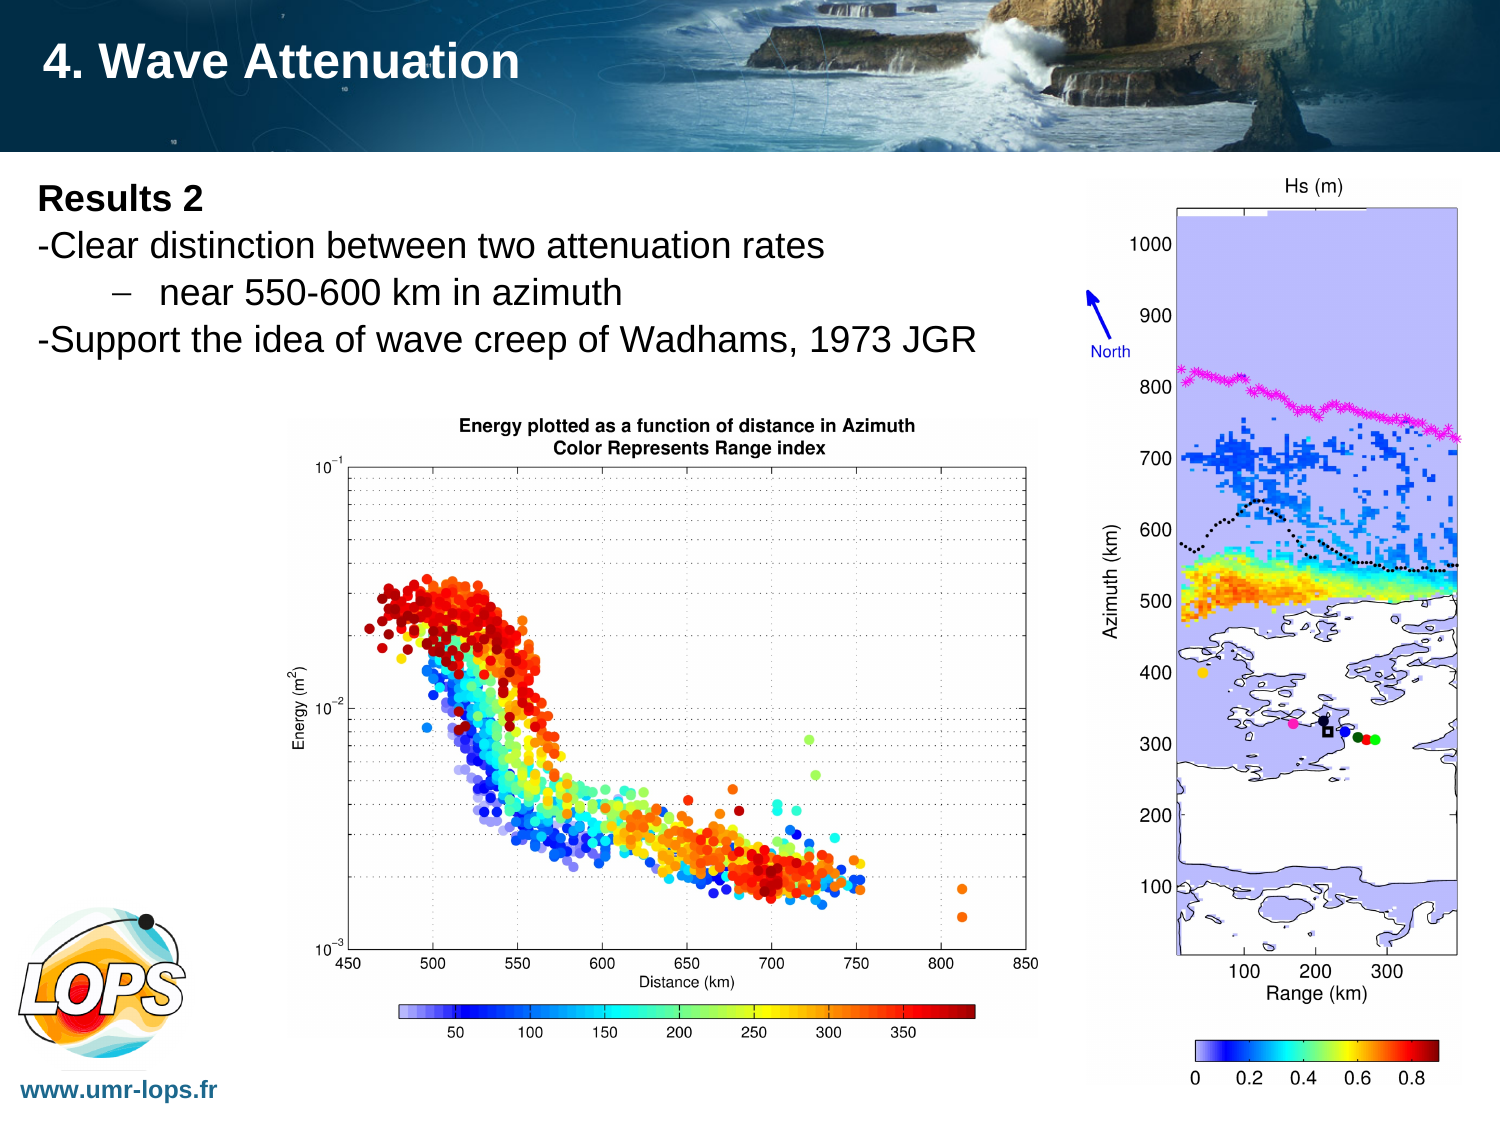

4. Wave Attenuation
Results 2
-Clear distinction between two attenuation rates
near 550-600 km in azimuth
-Support the idea of wave creep of Wadhams, 1973 JGR